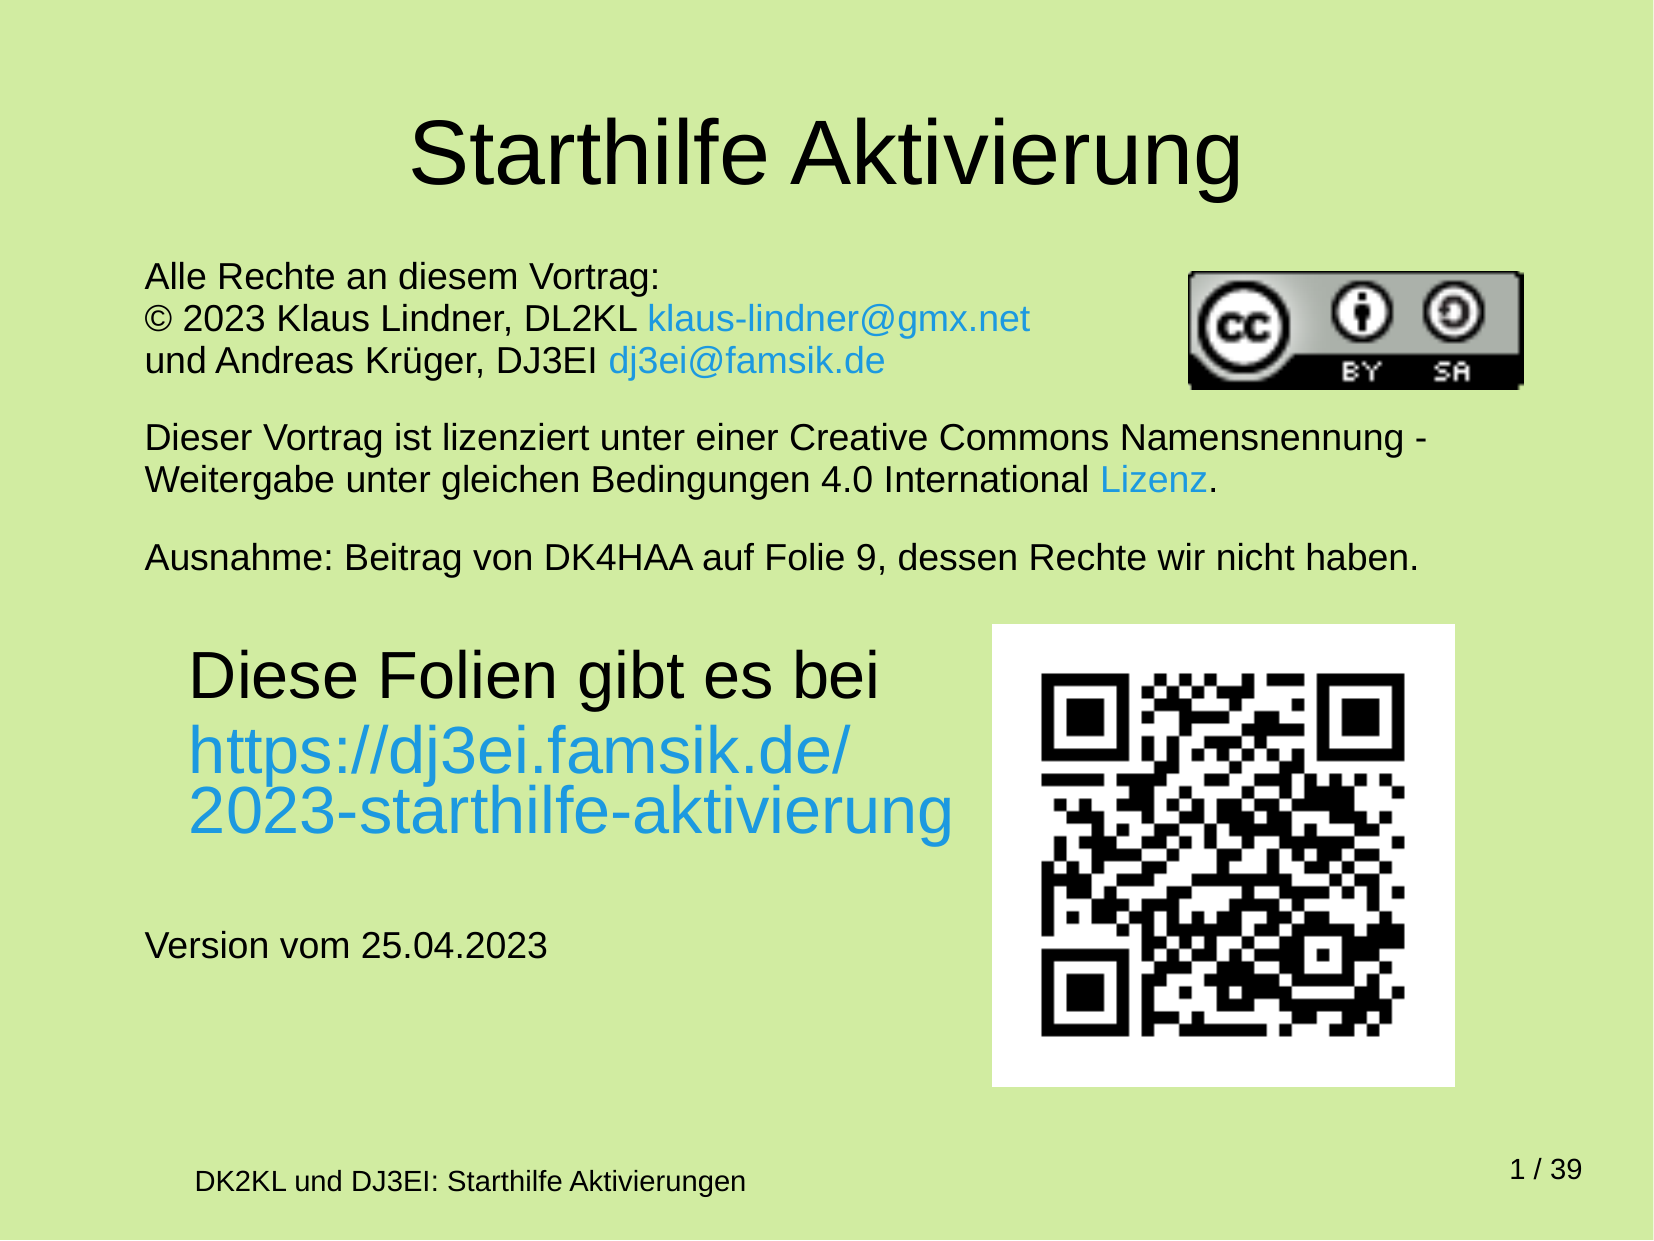

# Starthilfe Aktivierung
Alle Rechte an diesem Vortrag:
© 2023 Klaus Lindner, DL2KL klaus-lindner@gmx.net
und Andreas Krüger, DJ3EI dj3ei@famsik.de
Dieser Vortrag ist lizenziert unter einer Creative Commons Namensnennung - Weitergabe unter gleichen Bedingungen 4.0 International Lizenz.
Ausnahme: Beitrag von DK4HAA auf Folie 9, dessen Rechte wir nicht haben.
Diese Folien gibt es bei
https://dj3ei.famsik.de/ 2023-starthilfe-aktivierung
Version vom 25.04.2023